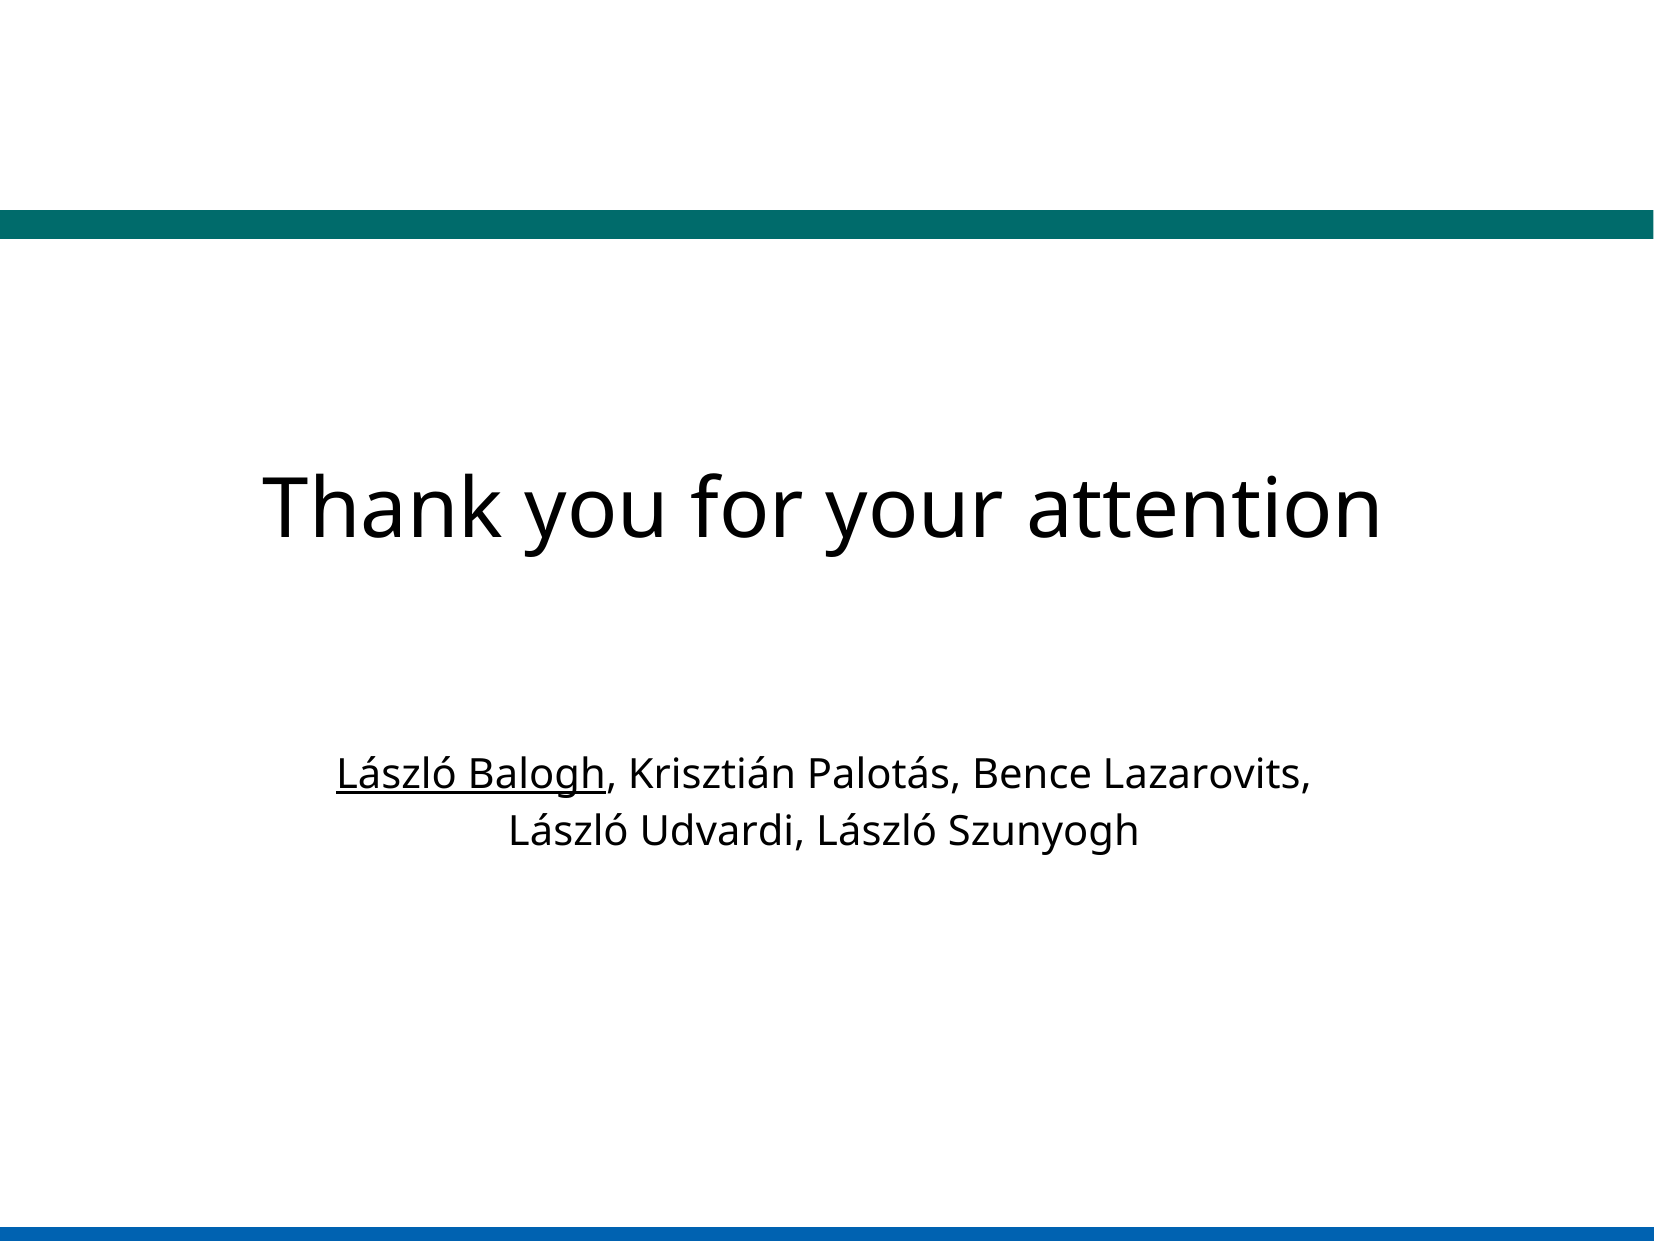

# Thank you for your attention
László Balogh, Krisztián Palotás, Bence Lazarovits,
László Udvardi, László Szunyogh